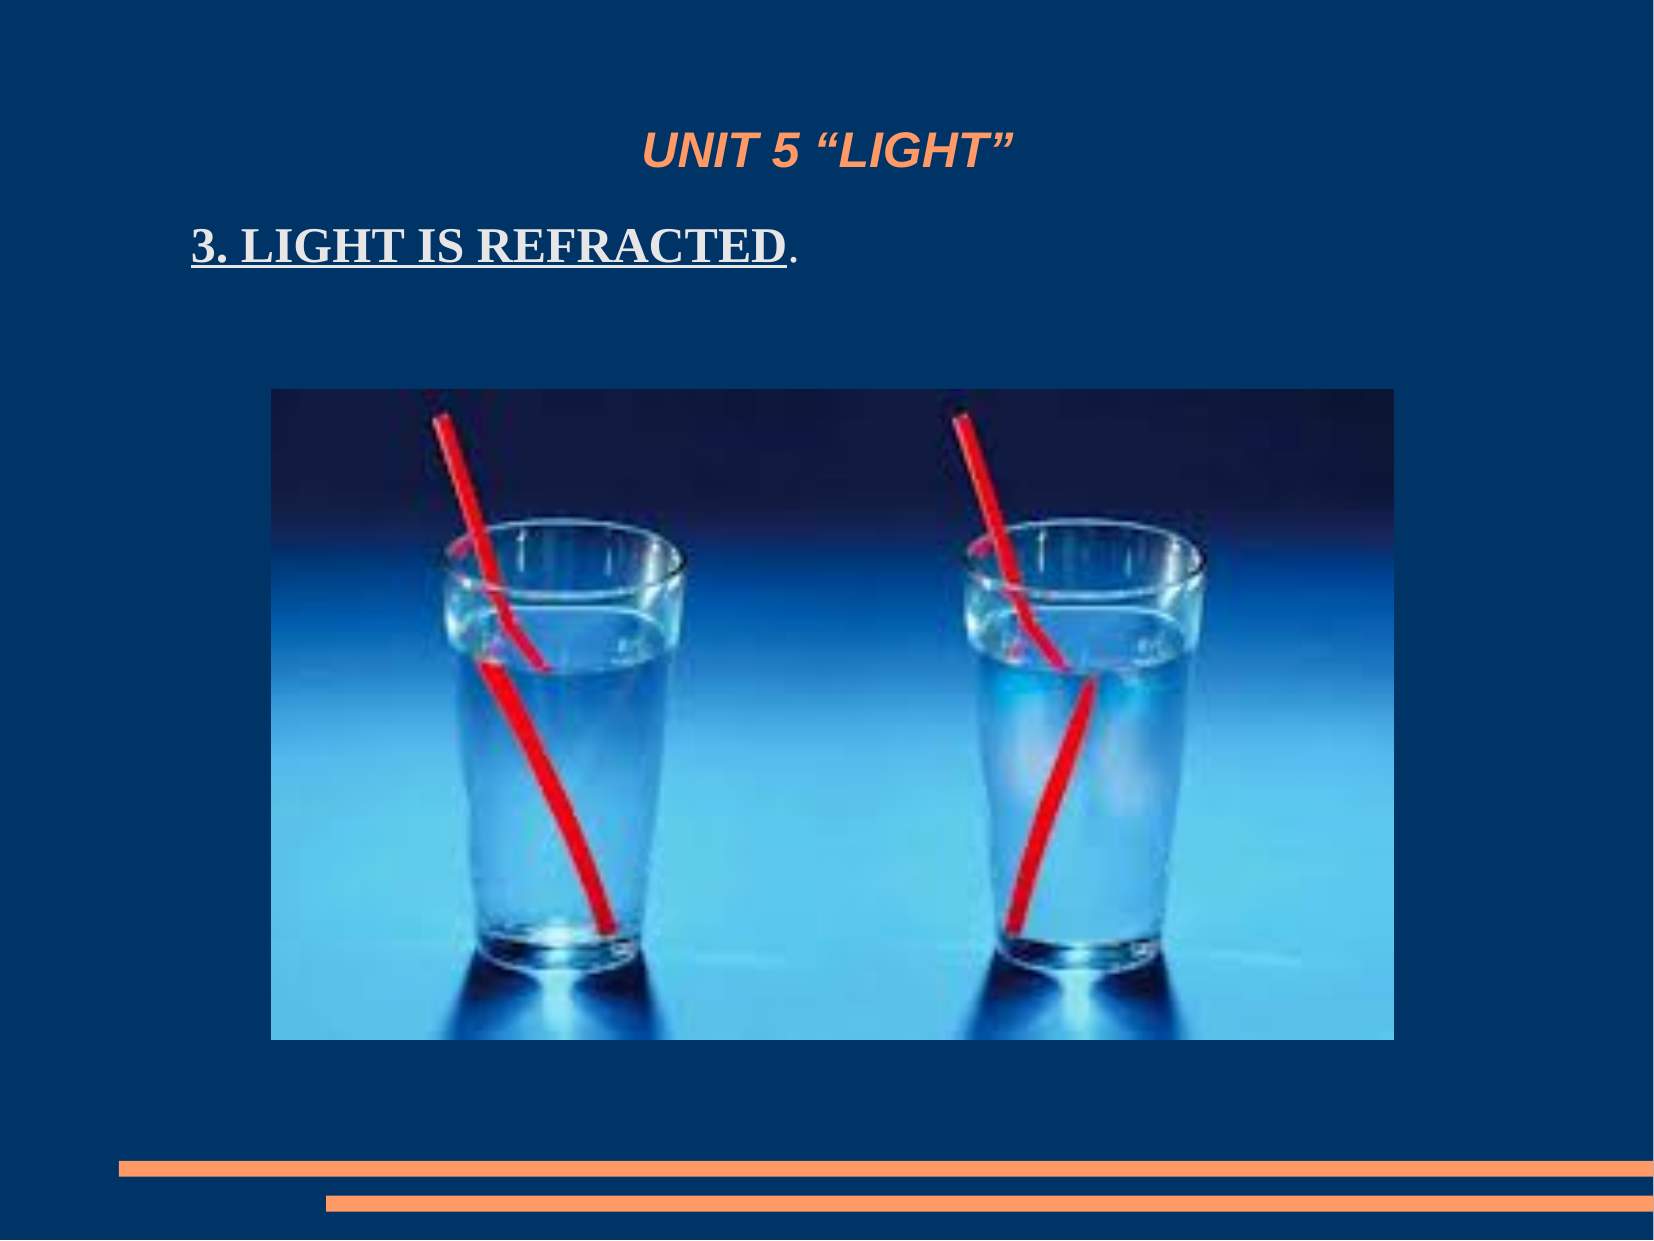

# UNIT 5 “LIGHT”
3. LIGHT IS REFRACTED.